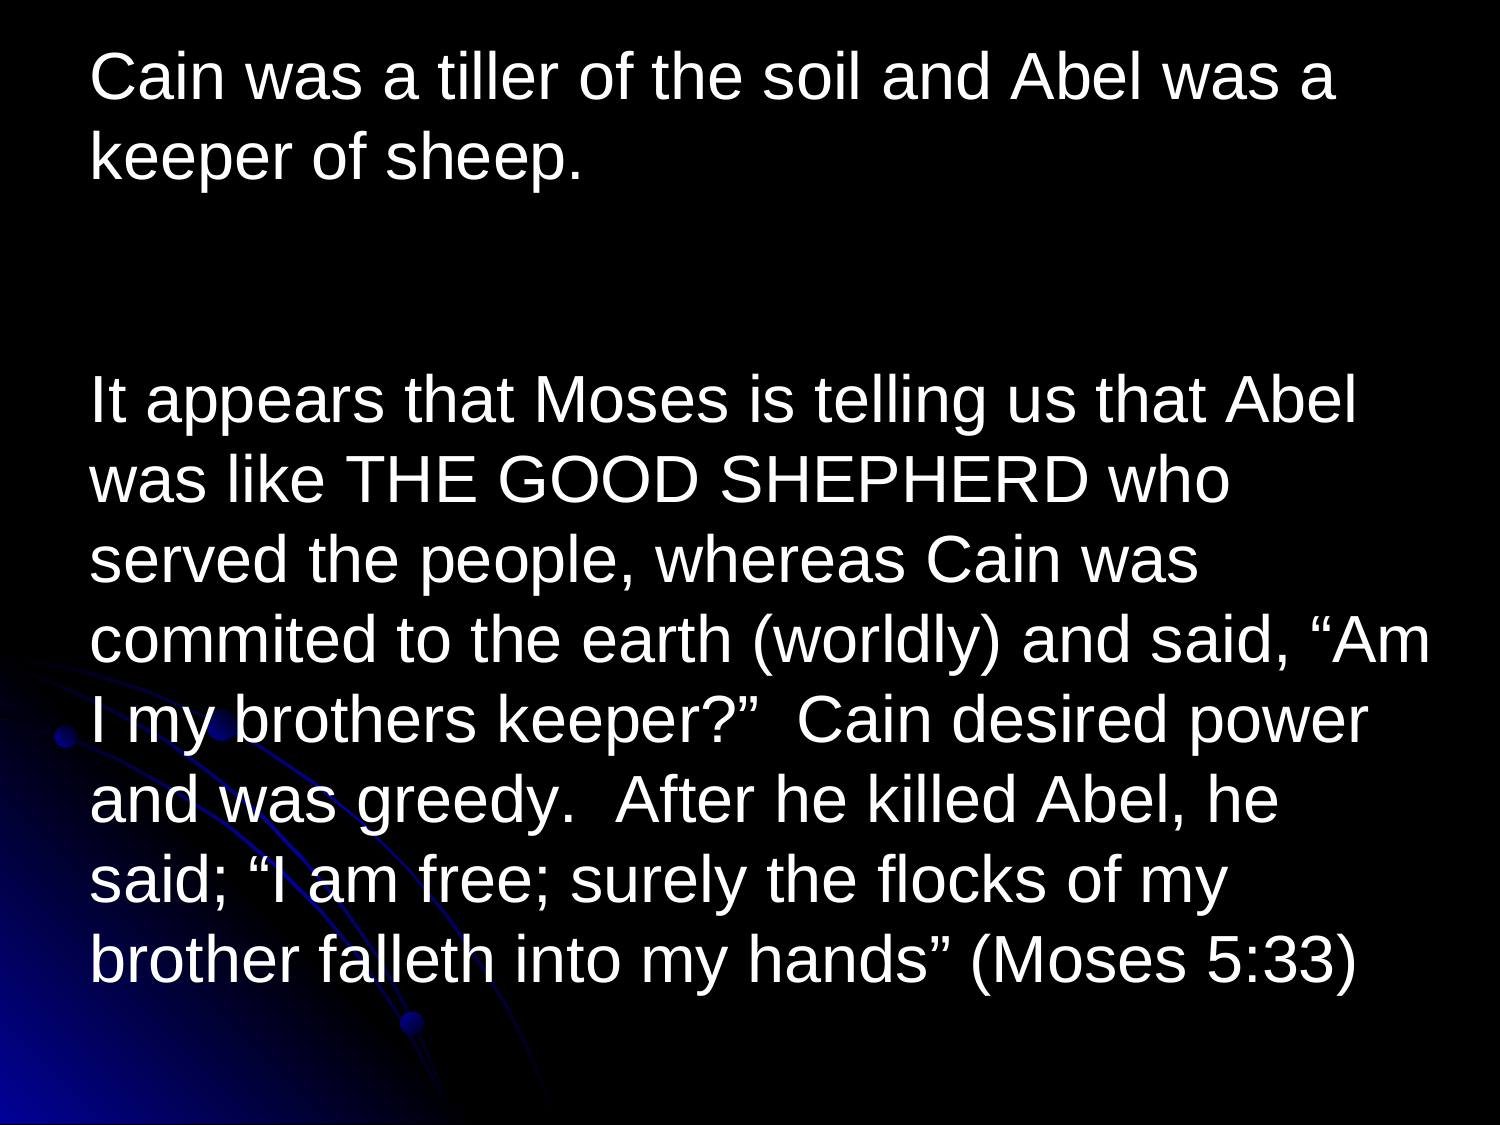

Cain was a tiller of the soil and Abel was a keeper of sheep.
It appears that Moses is telling us that Abel was like THE GOOD SHEPHERD who served the people, whereas Cain was commited to the earth (worldly) and said, “Am I my brothers keeper?” Cain desired power and was greedy. After he killed Abel, he said; “I am free; surely the flocks of my brother falleth into my hands” (Moses 5:33)